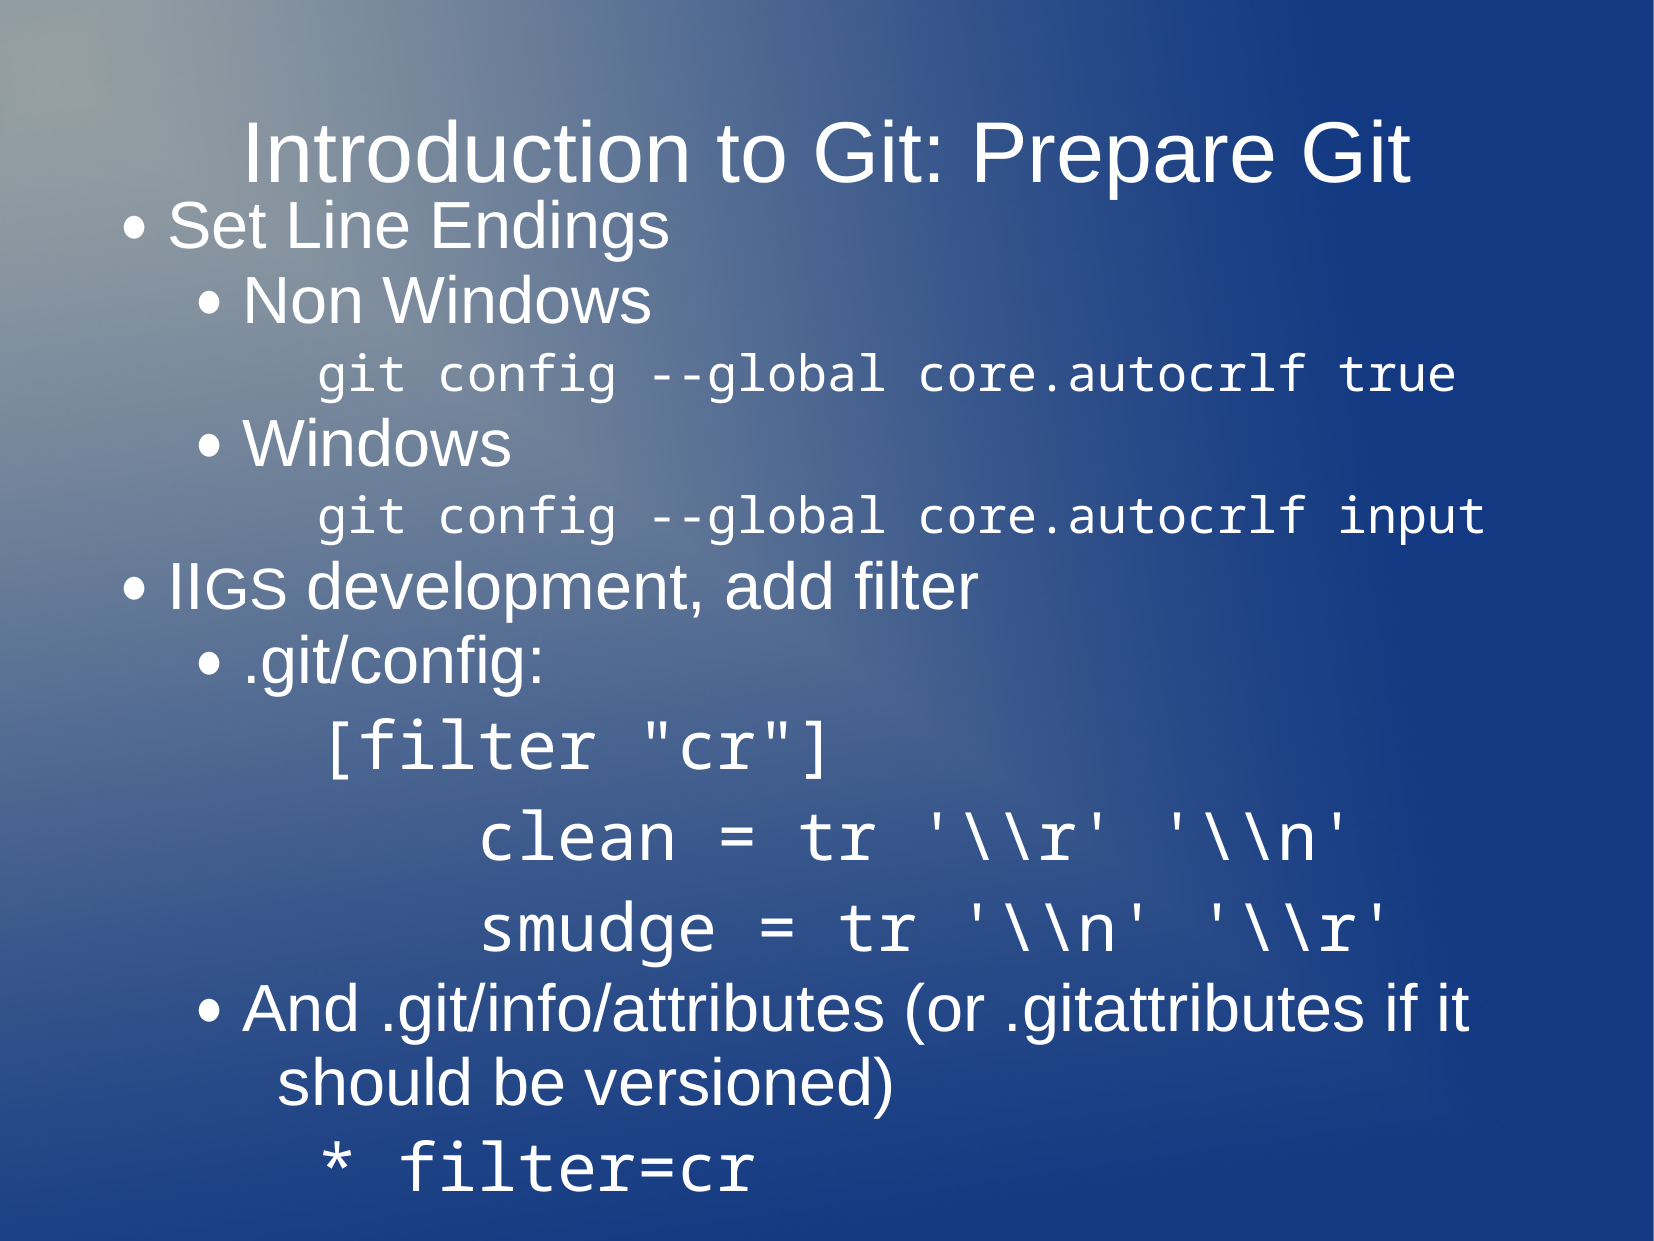

# Introduction to Git: Prepare Git
Set Line Endings
Non Windows
git config --global core.autocrlf true
Windows
git config --global core.autocrlf input
IIGS development, add filter
.git/config:
[filter "cr"]
 clean = tr '\\r' '\\n'
 smudge = tr '\\n' '\\r'
And .git/info/attributes (or .gitattributes if it should be versioned)
* filter=cr